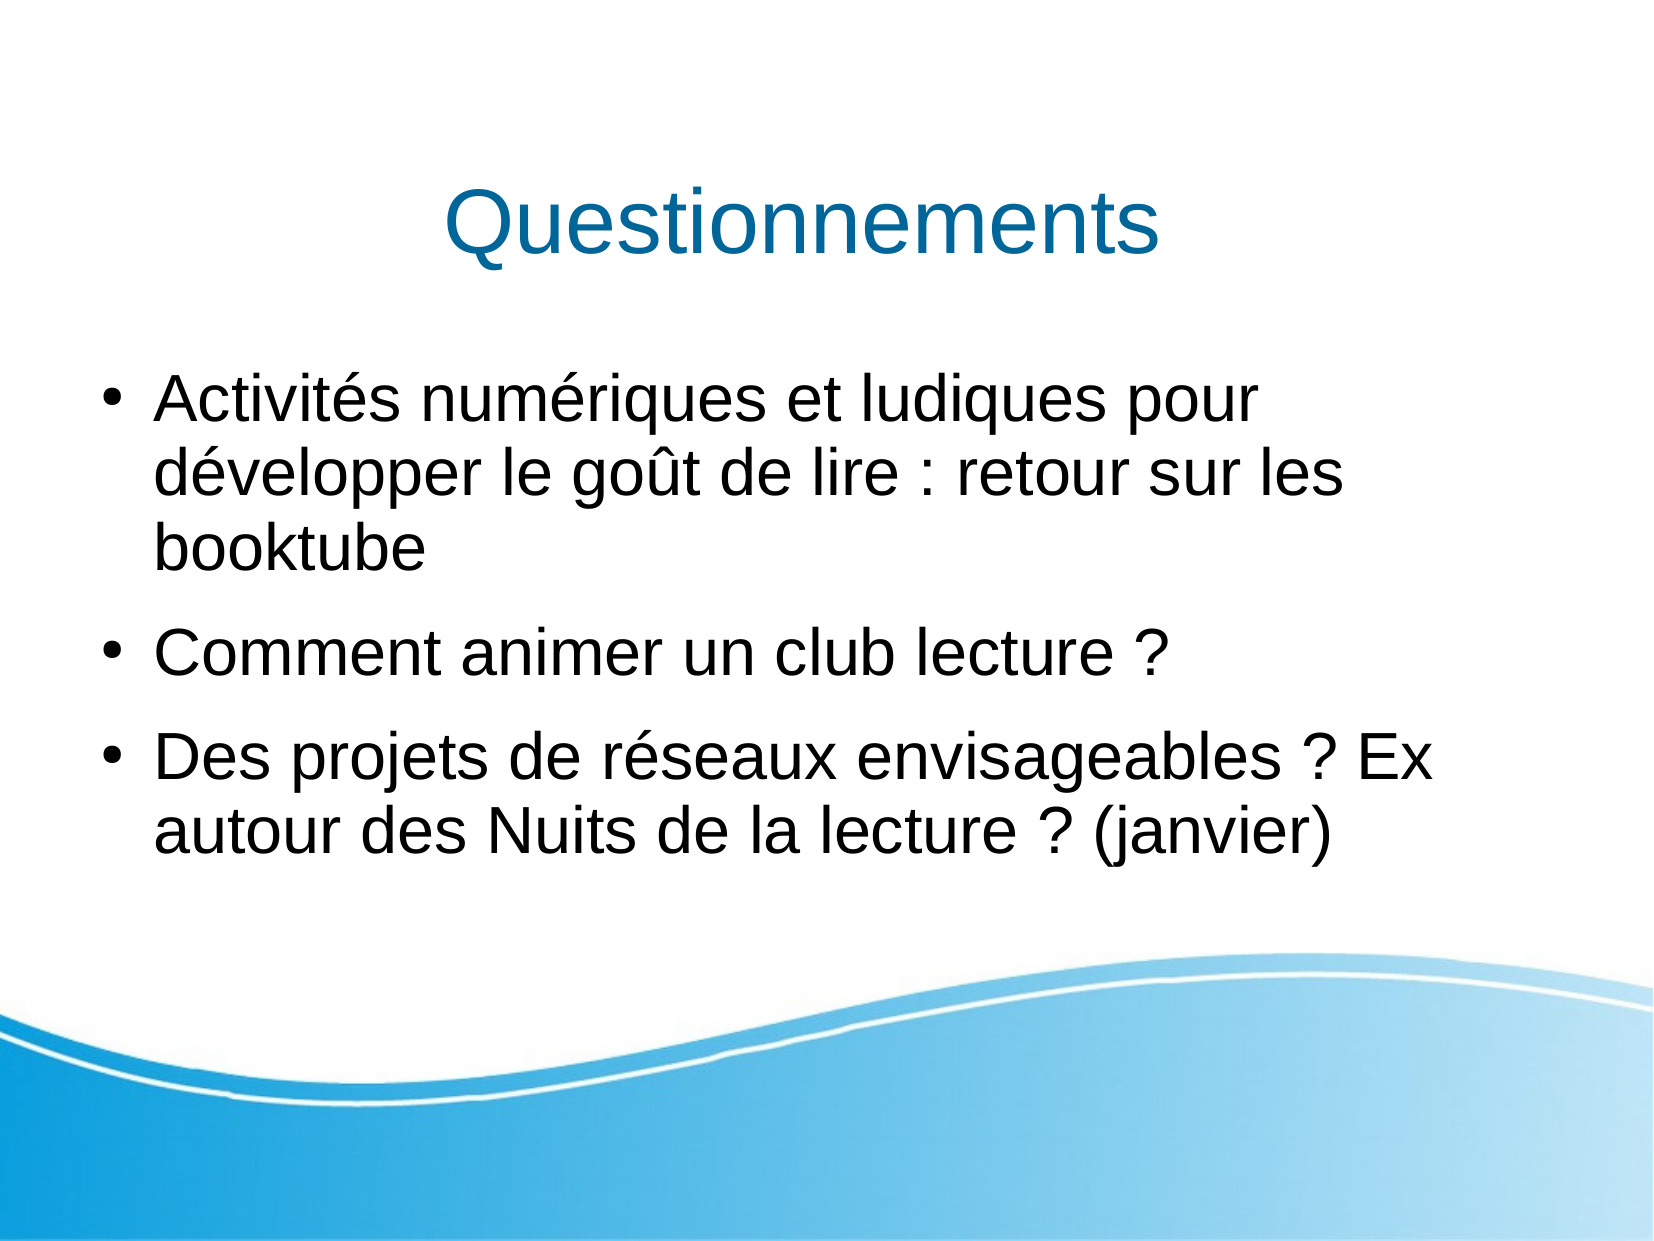

# Questionnements
Activités numériques et ludiques pour développer le goût de lire : retour sur les booktube
Comment animer un club lecture ?
Des projets de réseaux envisageables ? Ex autour des Nuits de la lecture ? (janvier)